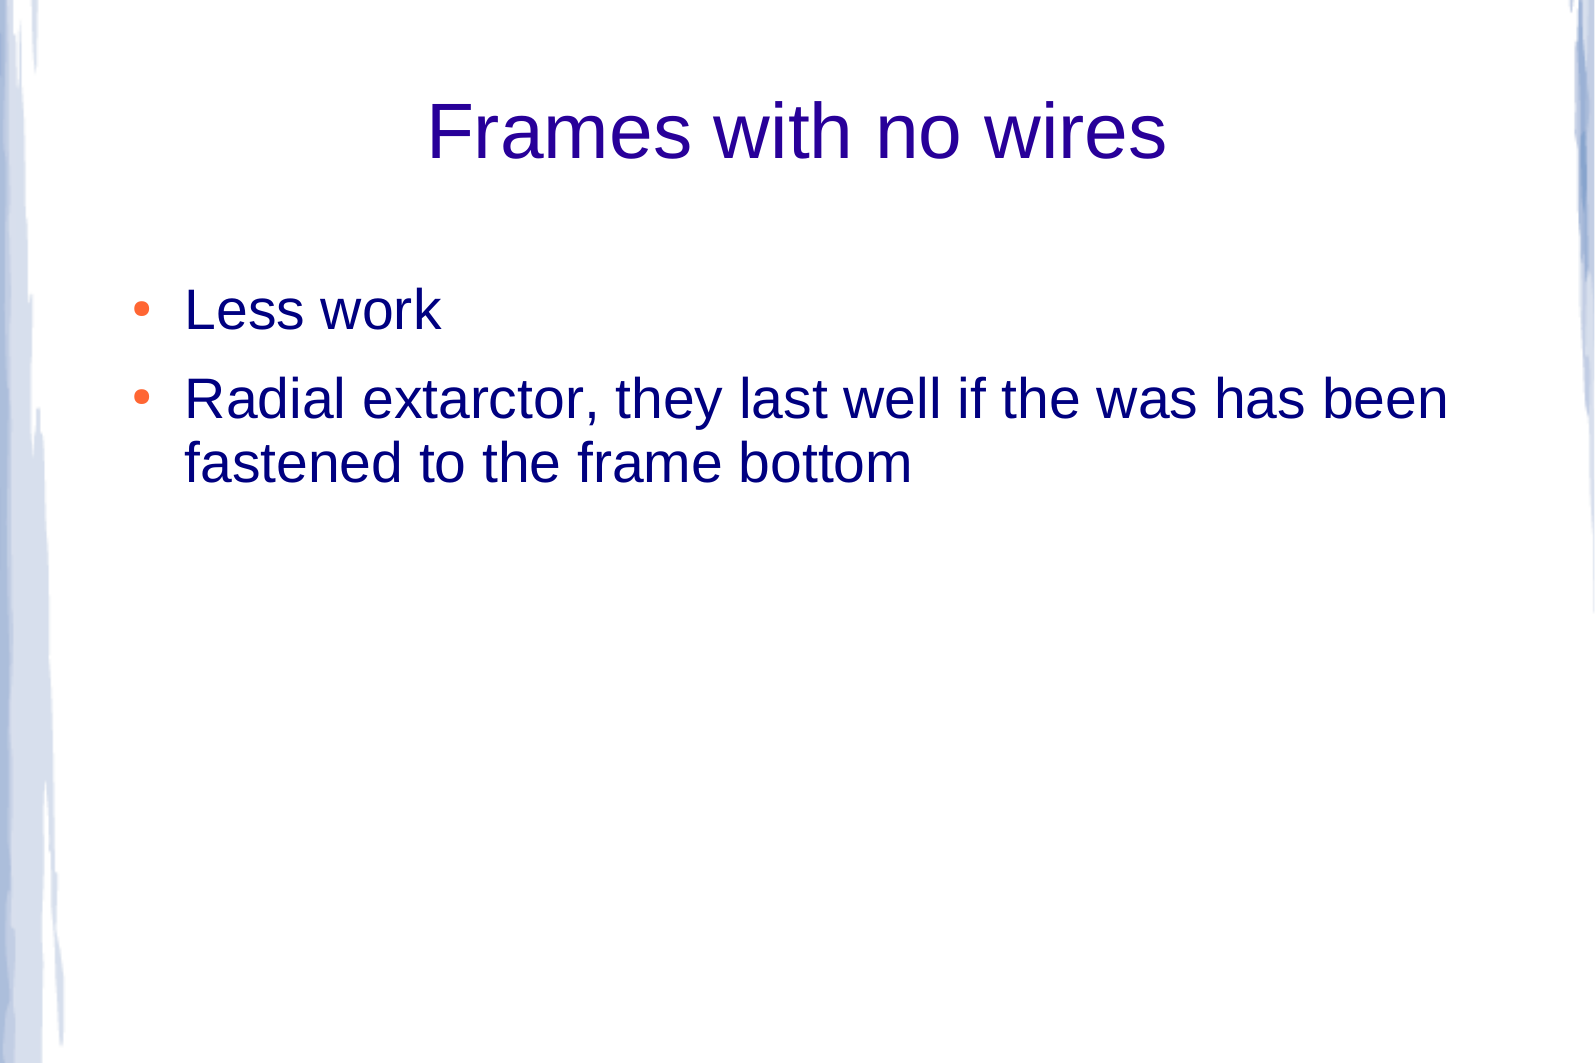

# Frames with no wires
Less work
Radial extarctor, they last well if the was has been fastened to the frame bottom